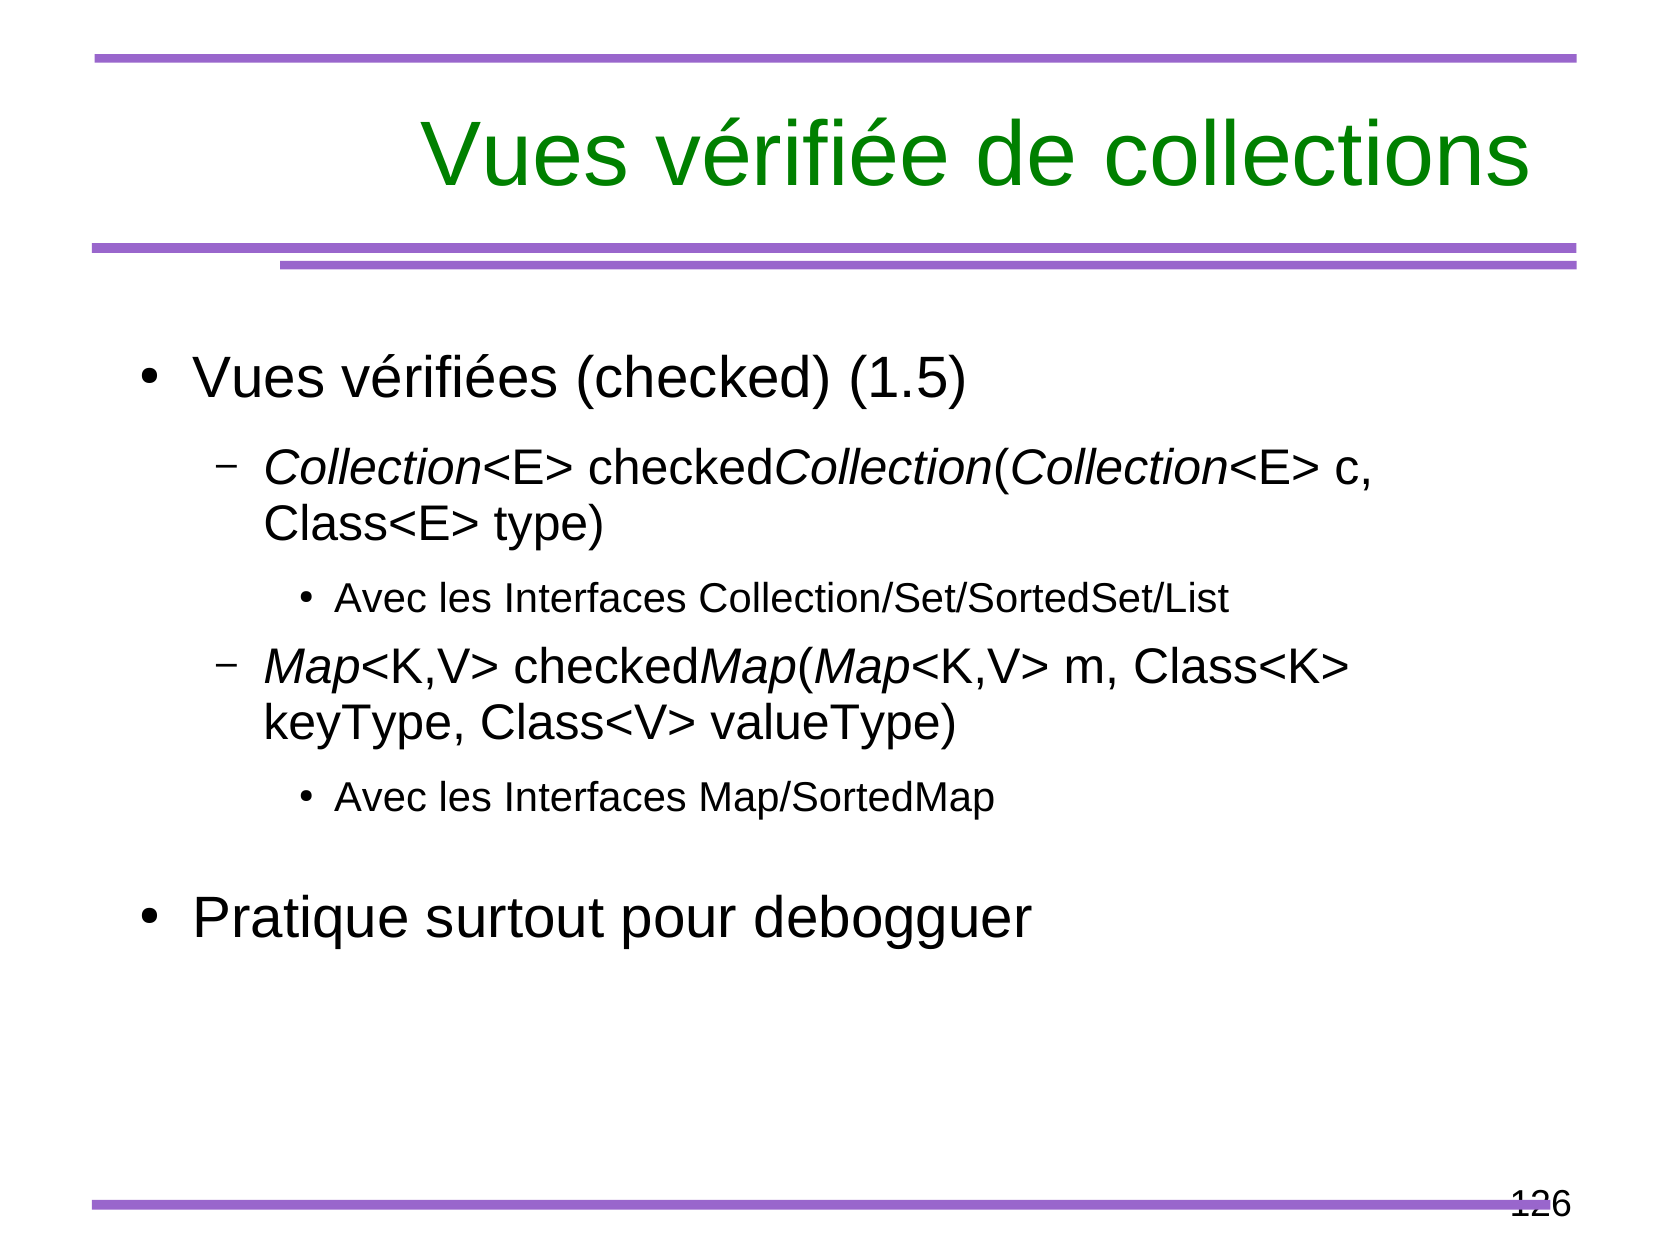

# Vues vérifiée de collections
Vues vérifiées (checked) (1.5)
Collection<E> checkedCollection(Collection<E> c, Class<E> type)
Avec les Interfaces Collection/Set/SortedSet/List
Map<K,V> checkedMap(Map<K,V> m, Class<K> keyType, Class<V> valueType)
Avec les Interfaces Map/SortedMap
Pratique surtout pour debogguer